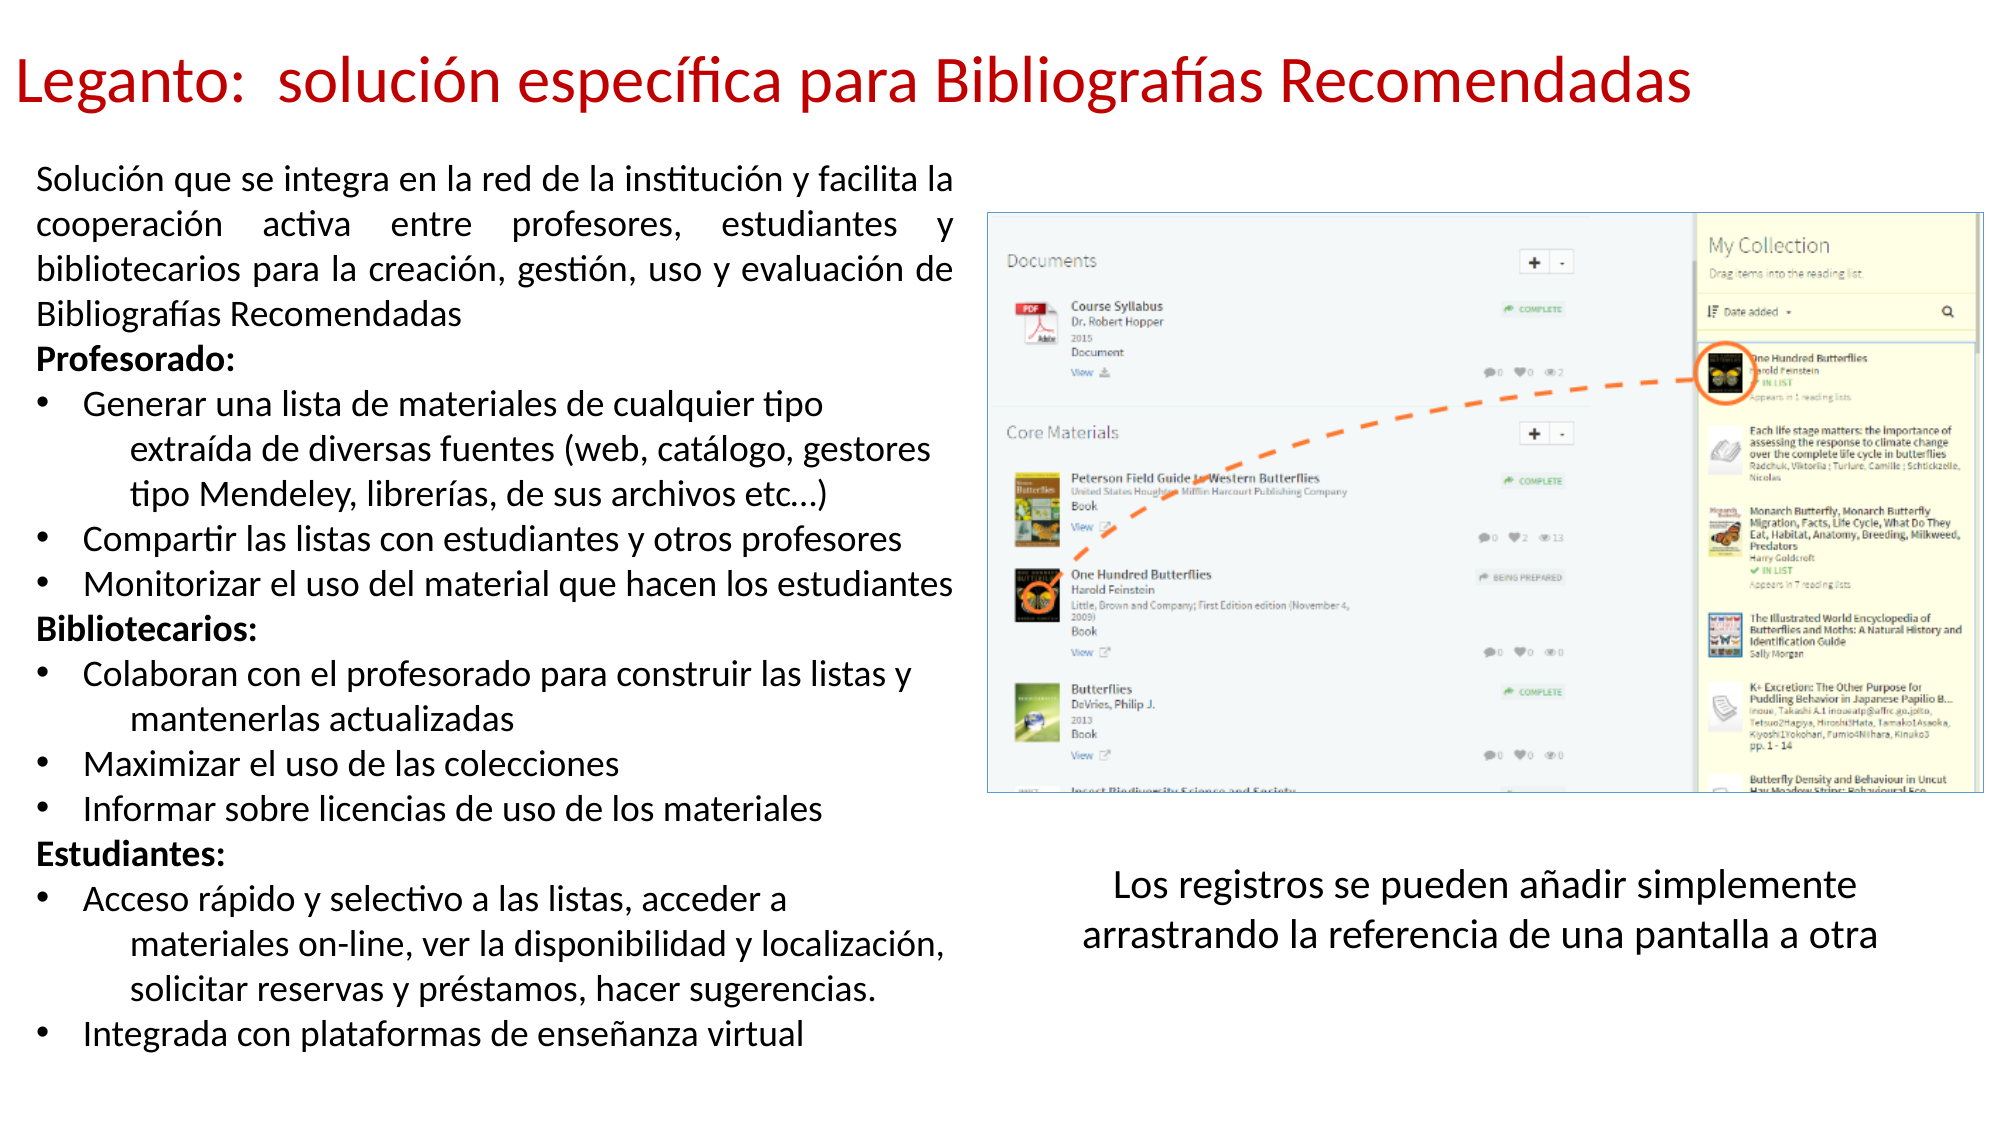

Leganto: solución específica para Bibliografías Recomendadas
Solución que se integra en la red de la institución y facilita la cooperación activa entre profesores, estudiantes y bibliotecarios para la creación, gestión, uso y evaluación de Bibliografías Recomendadas
Profesorado:
Generar una lista de materiales de cualquier tipo extraída de diversas fuentes (web, catálogo, gestores tipo Mendeley, librerías, de sus archivos etc…)
Compartir las listas con estudiantes y otros profesores
Monitorizar el uso del material que hacen los estudiantes
Bibliotecarios:
Colaboran con el profesorado para construir las listas y mantenerlas actualizadas
Maximizar el uso de las colecciones
Informar sobre licencias de uso de los materiales
Estudiantes:
Acceso rápido y selectivo a las listas, acceder a materiales on-line, ver la disponibilidad y localización, solicitar reservas y préstamos, hacer sugerencias.
Integrada con plataformas de enseñanza virtual
Los registros se pueden añadir simplemente arrastrando la referencia de una pantalla a otra